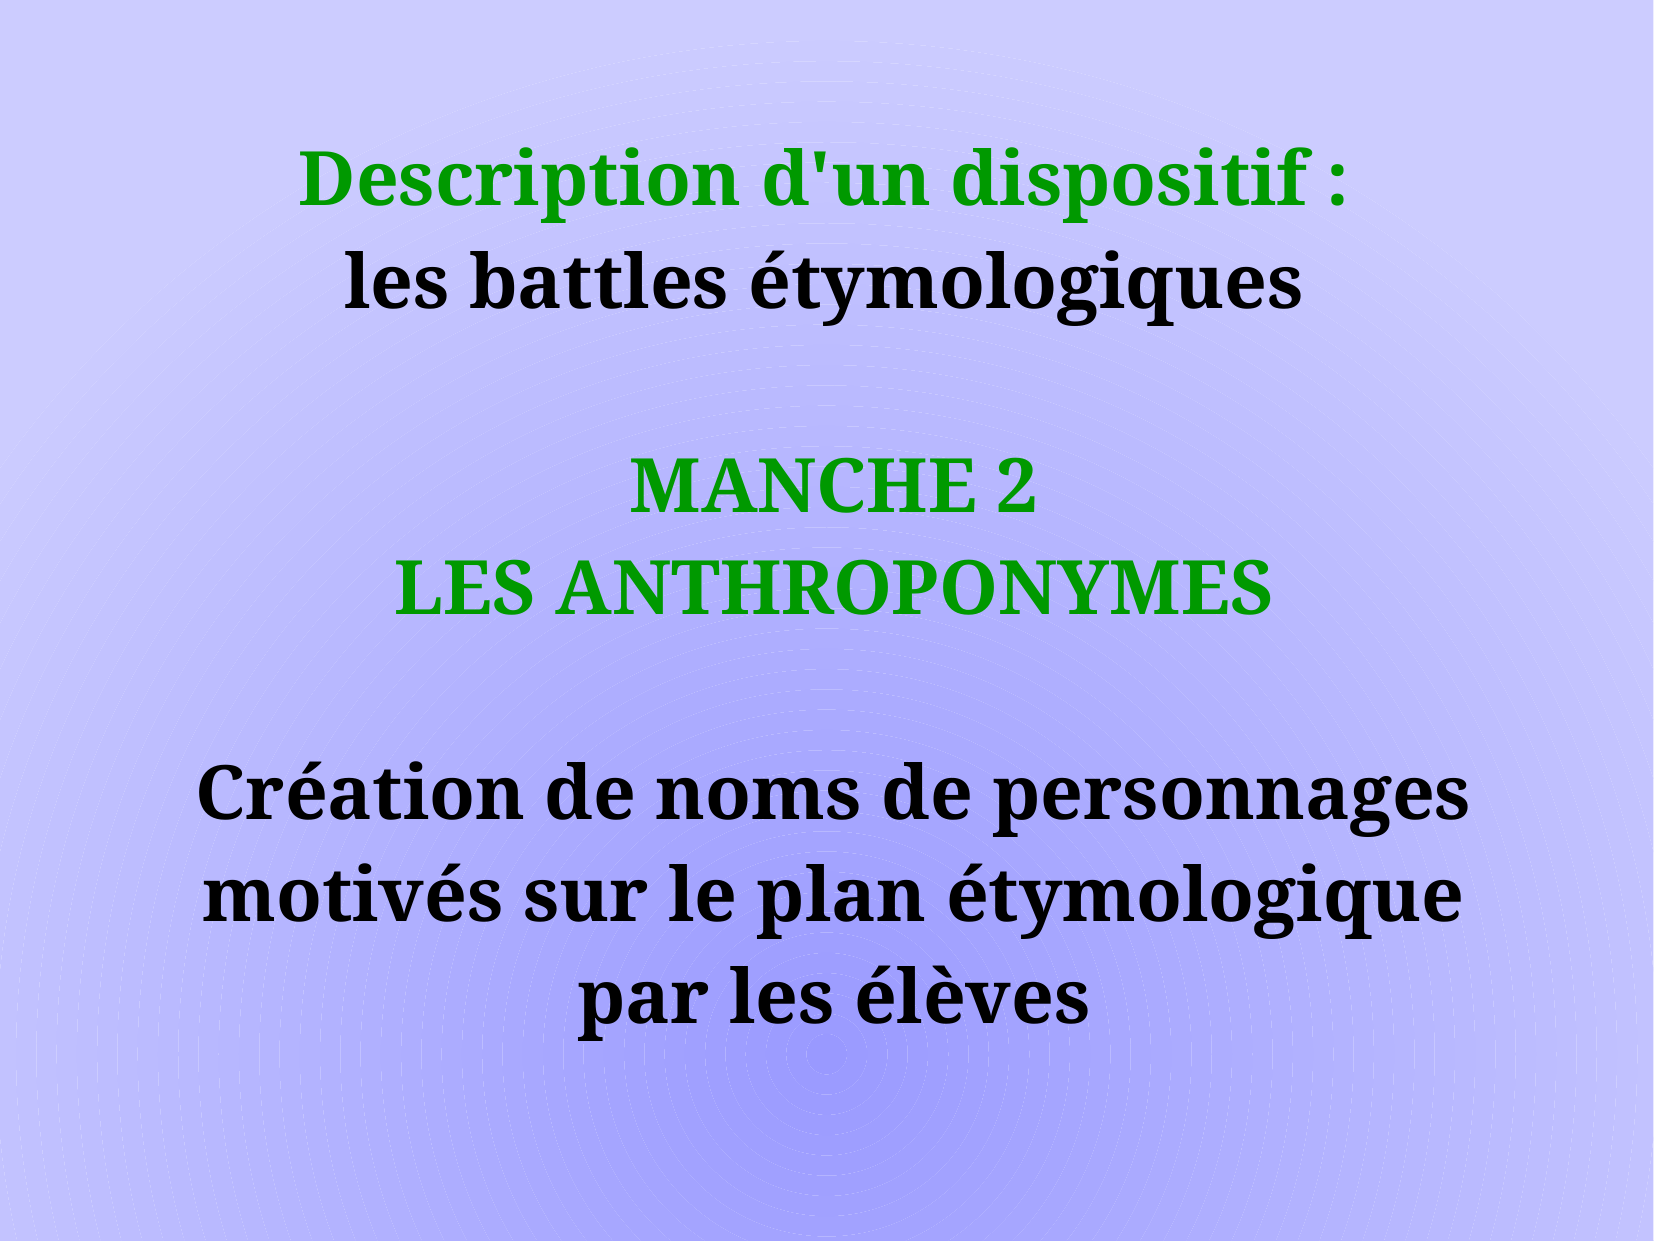

Description d'un dispositif :
les battles étymologiques
MANCHE 2
LES ANTHROPONYMES
Création de noms de personnages motivés sur le plan étymologique par les élèves